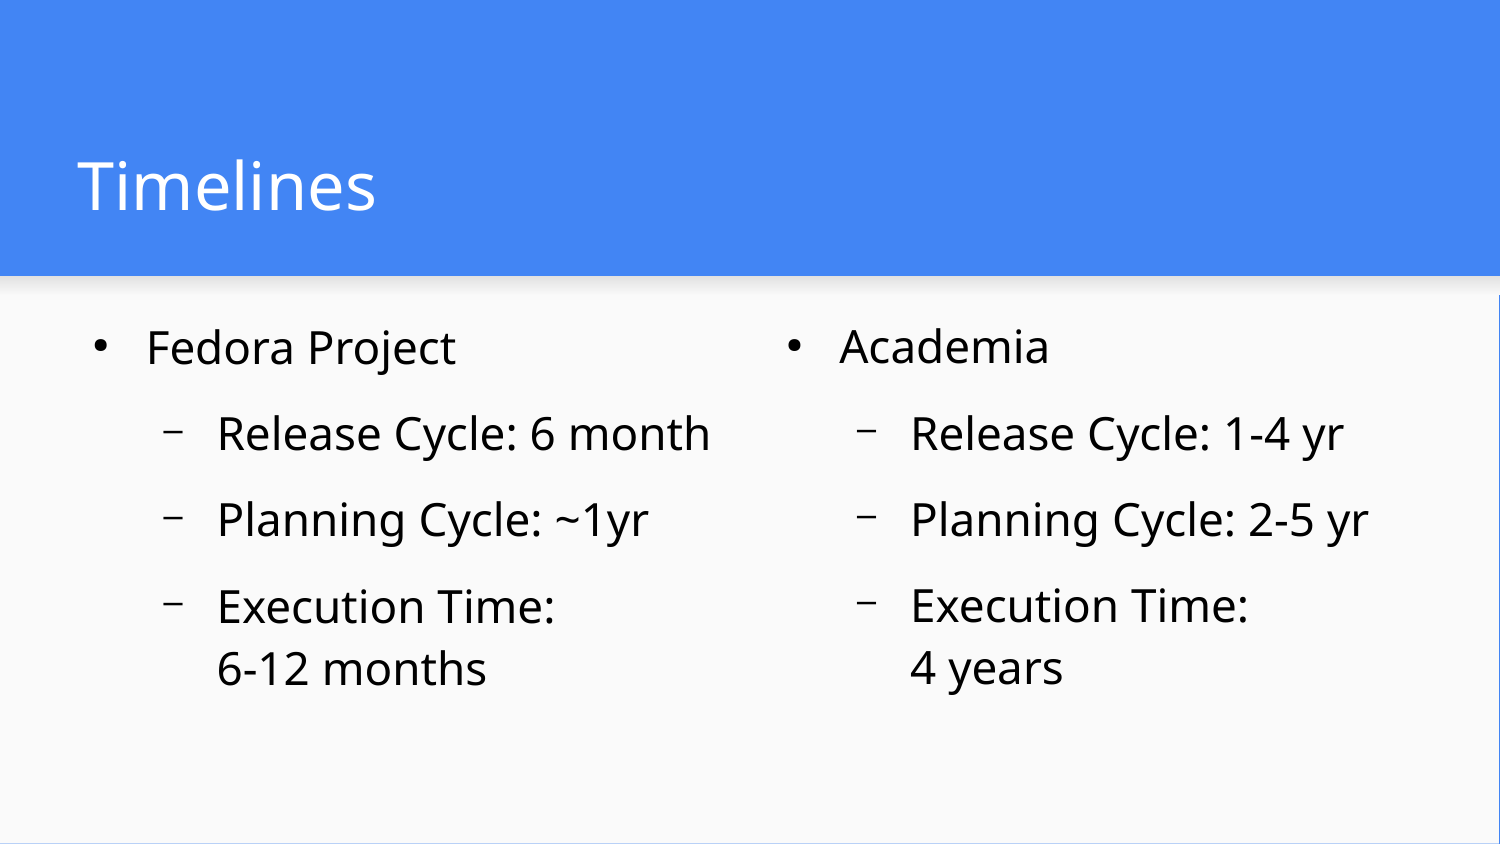

# Timelines
Academia
Release Cycle: 1-4 yr
Planning Cycle: 2-5 yr
Execution Time:
4 years
Fedora Project
Release Cycle: 6 month
Planning Cycle: ~1yr
Execution Time:
6-12 months